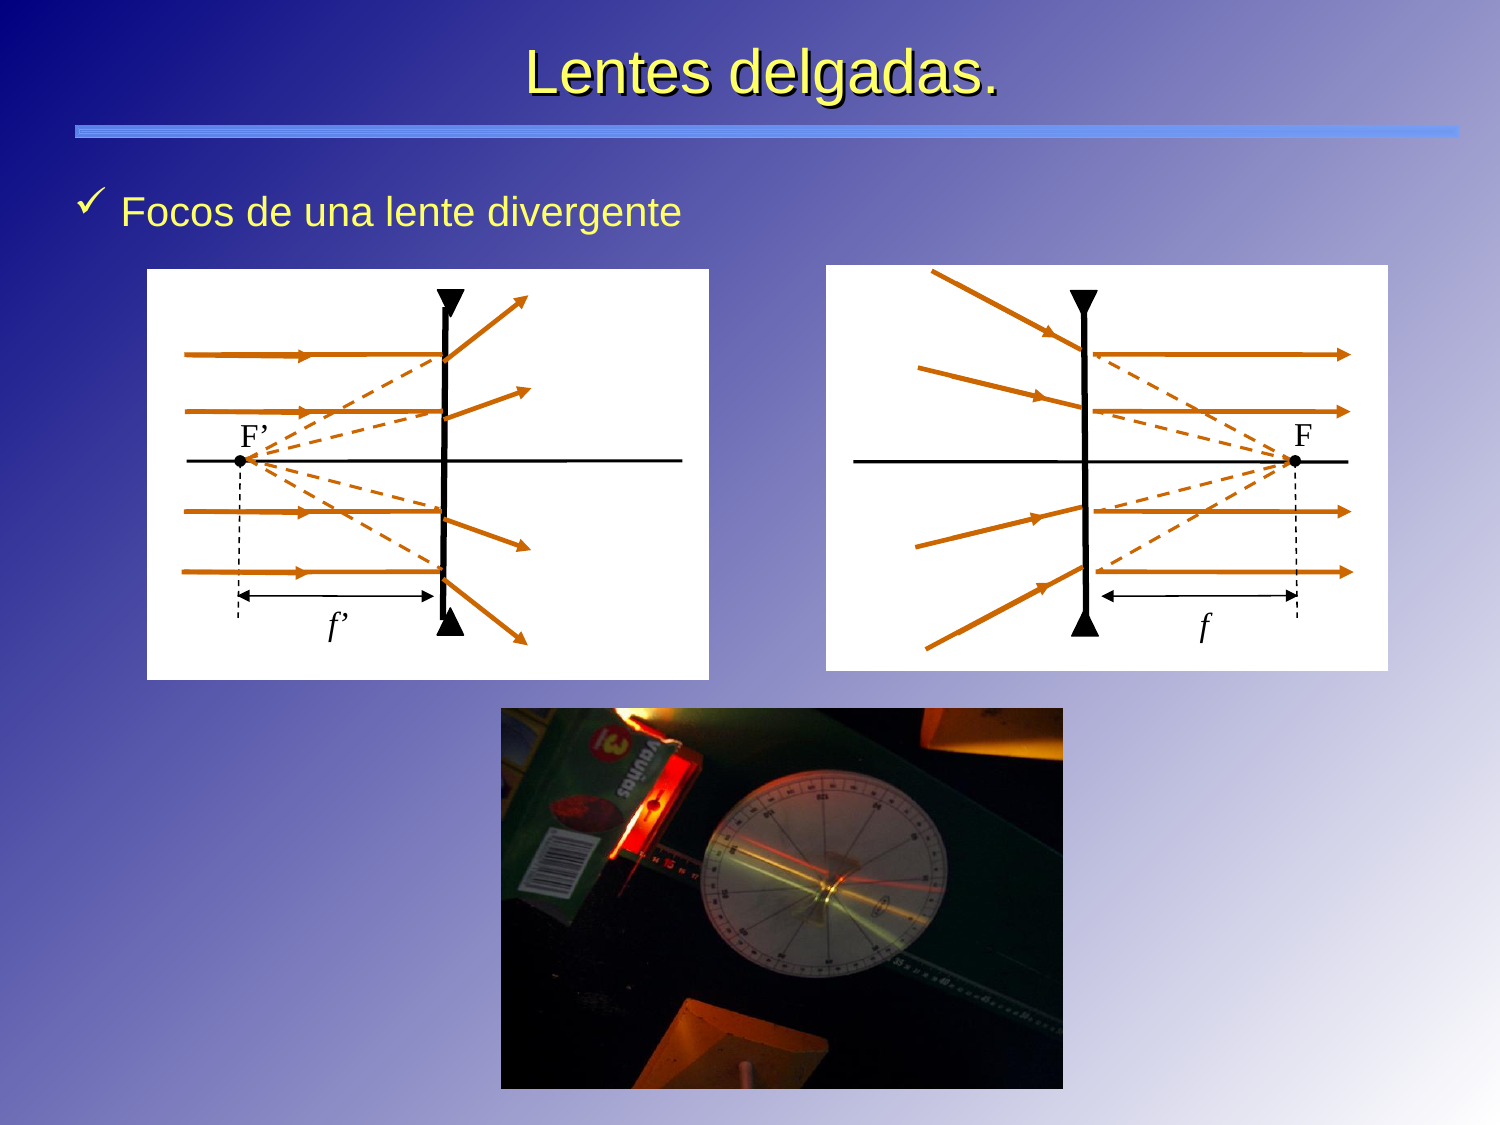

Lentes delgadas.
Focos de una lente divergente
F
F’
f’
f